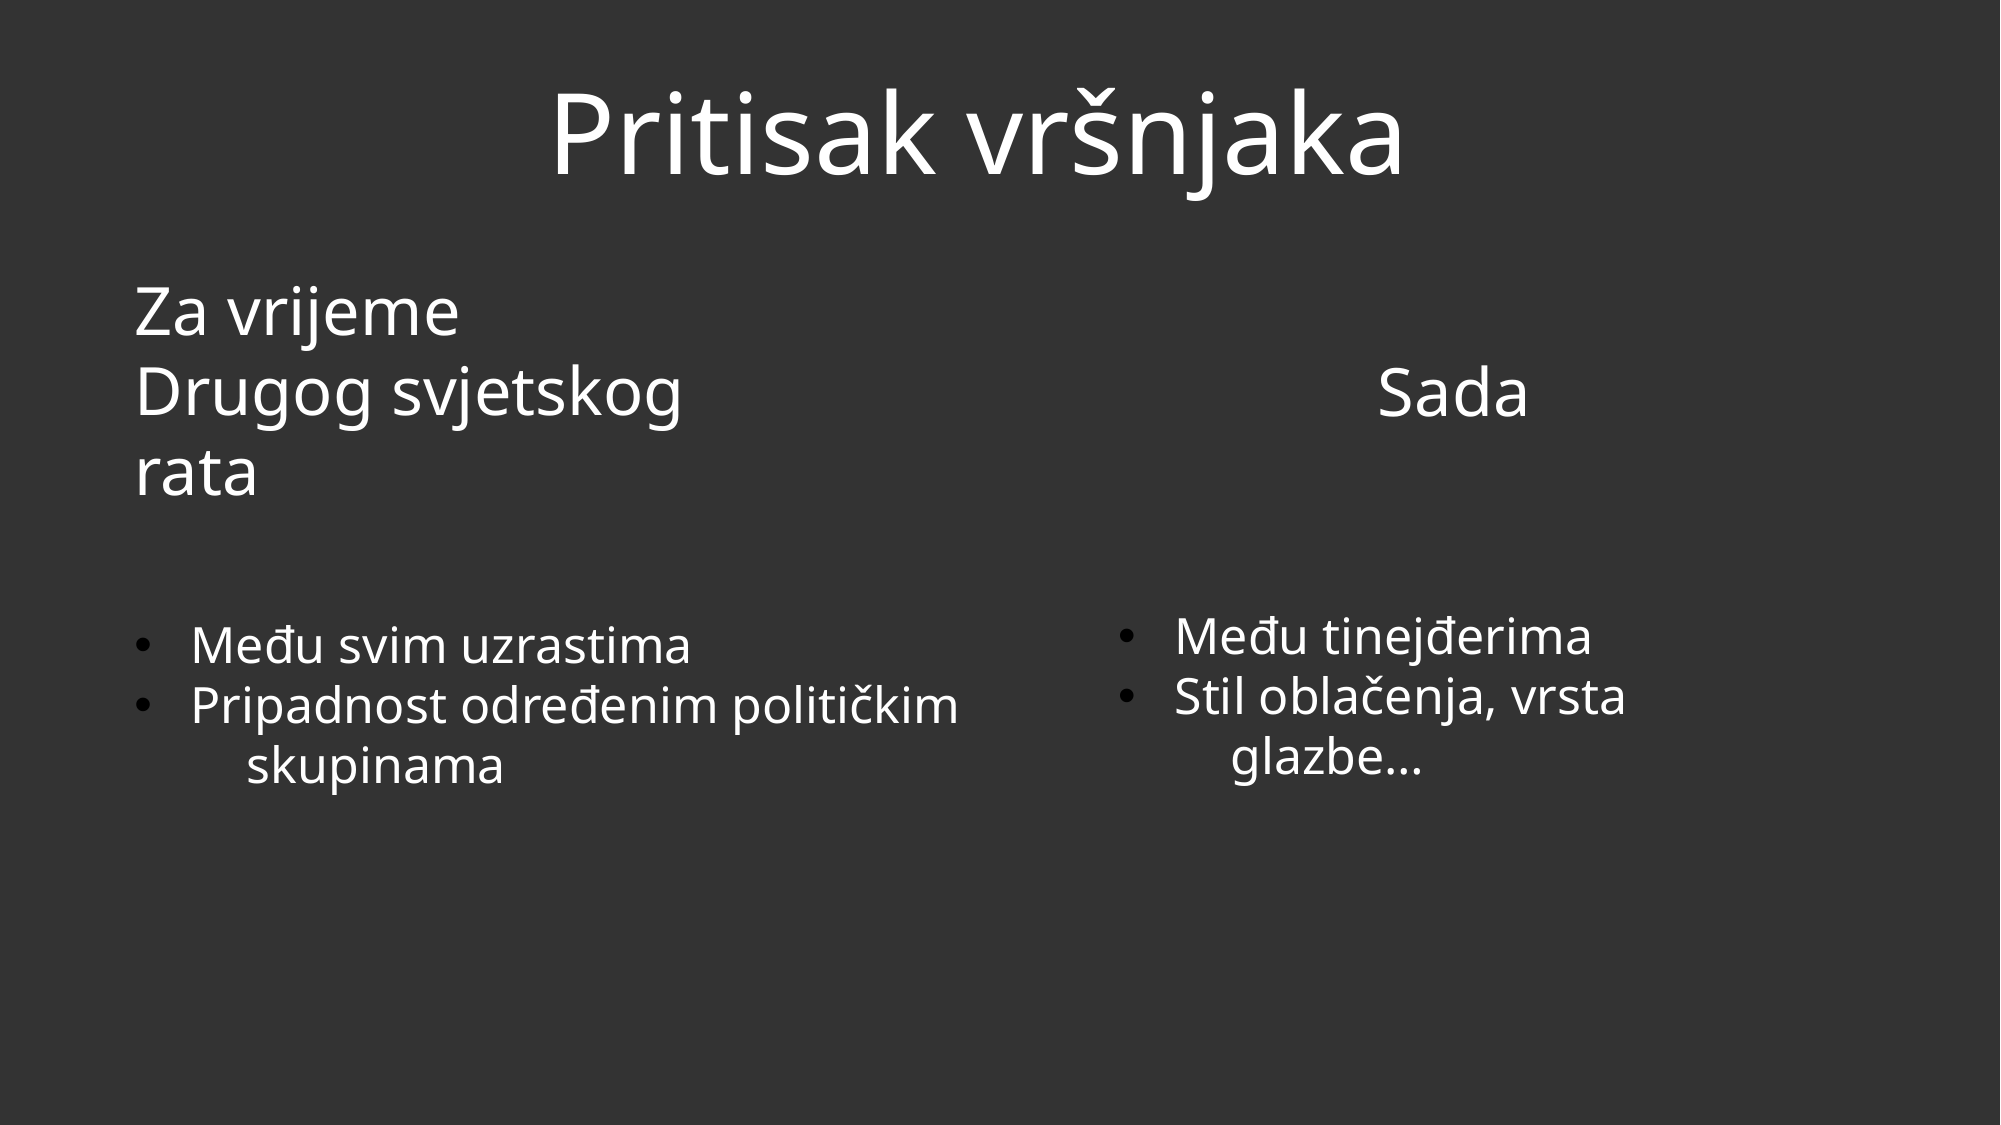

Pritisak vršnjaka
Za vrijeme Drugog svjetskog rata
Sada
Među tinejđerima
Stil oblačenja, vrsta glazbe…
Među svim uzrastima
Pripadnost određenim političkim skupinama